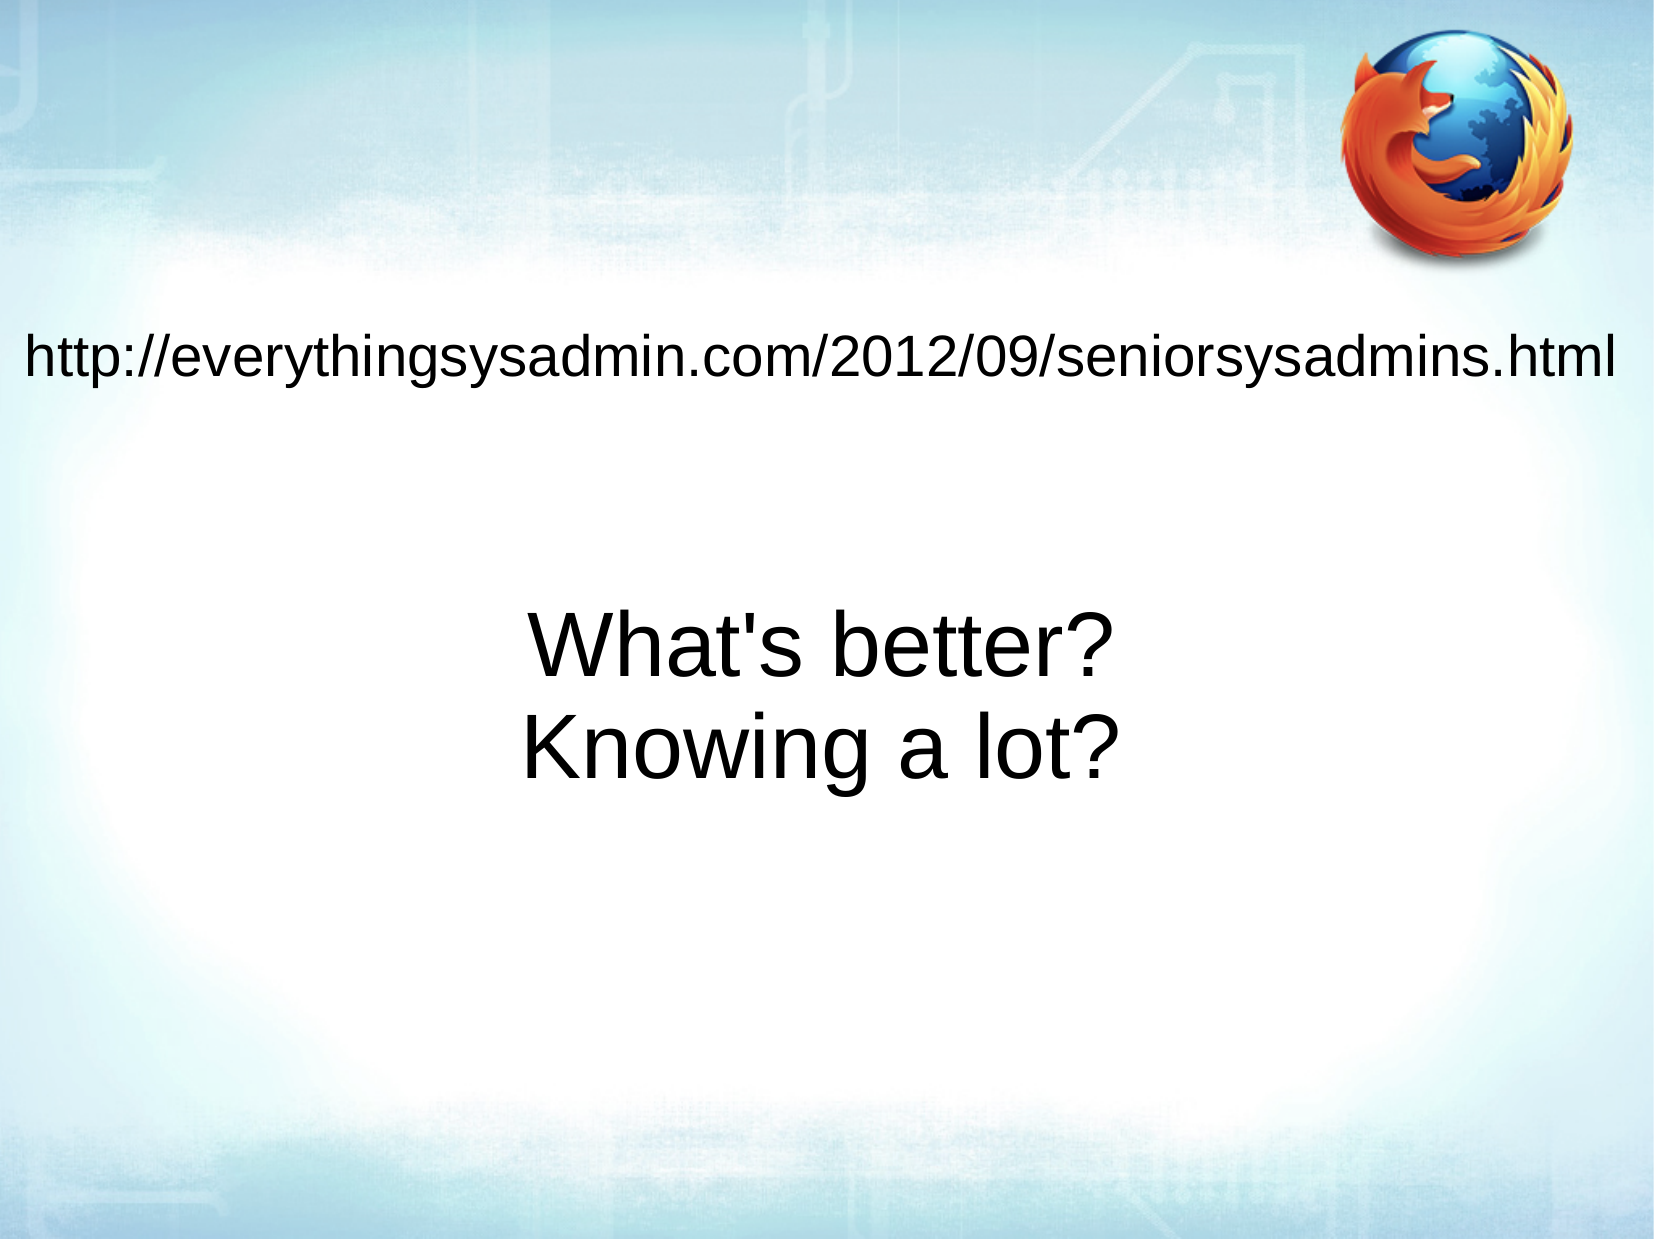

# http://everythingsysadmin.com/2012/09/seniorsysadmins.html What's better? Knowing a lot?